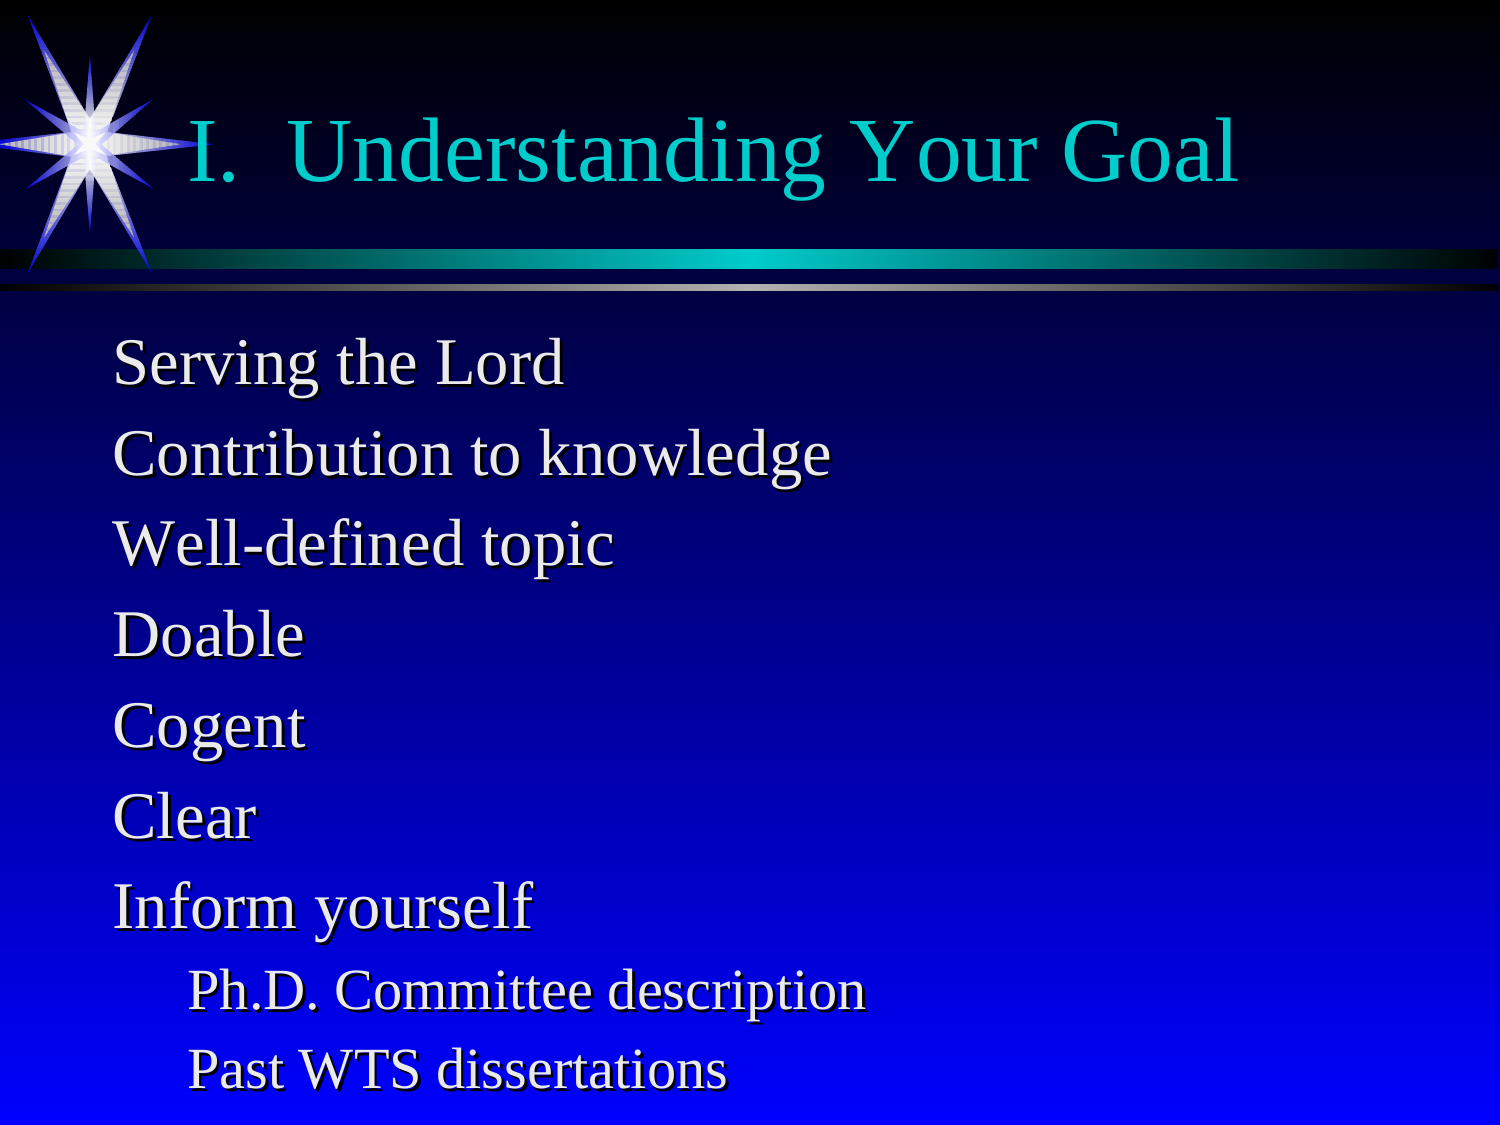

# I. Understanding Your Goal
Serving the Lord
Contribution to knowledge
Well-defined topic
Doable
Cogent
Clear
Inform yourself
Ph.D. Committee description
Past WTS dissertations